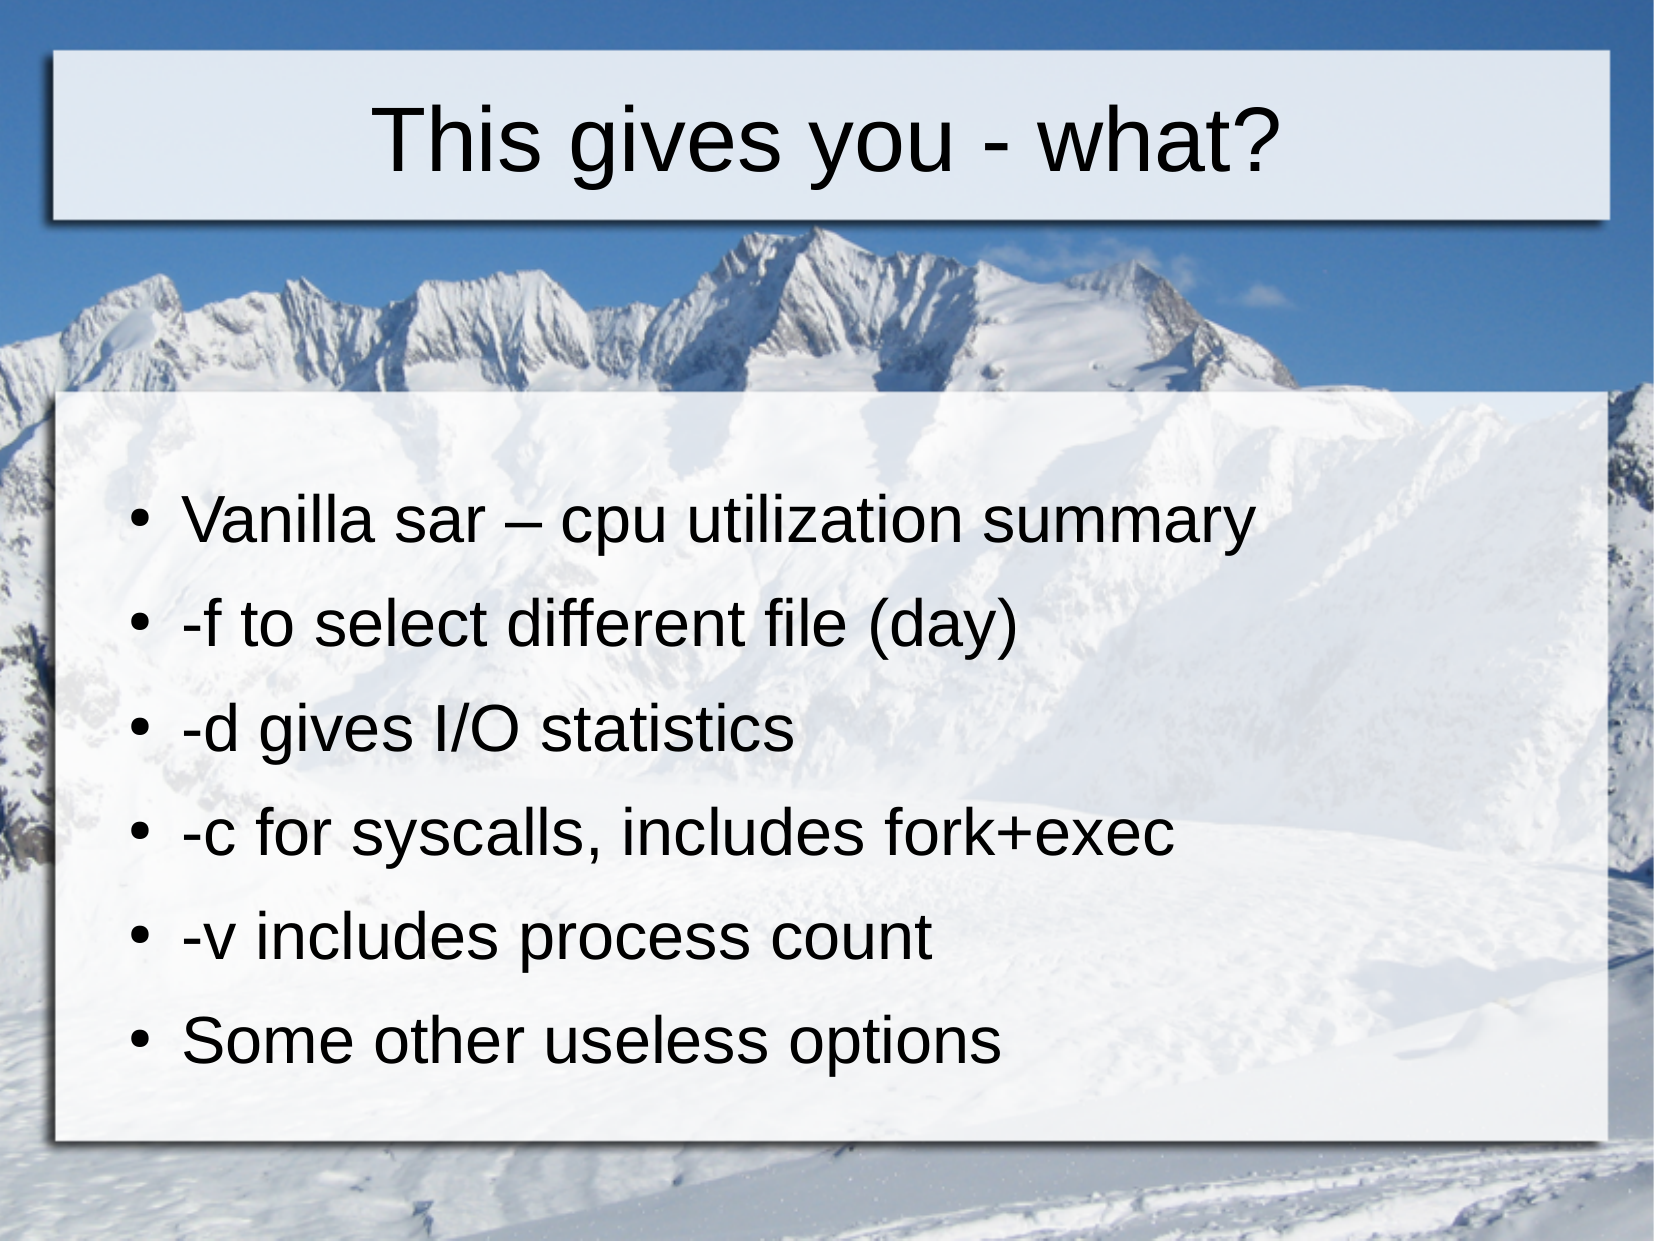

# This gives you - what?
Vanilla sar – cpu utilization summary
-f to select different file (day)
-d gives I/O statistics
-c for syscalls, includes fork+exec
-v includes process count
Some other useless options